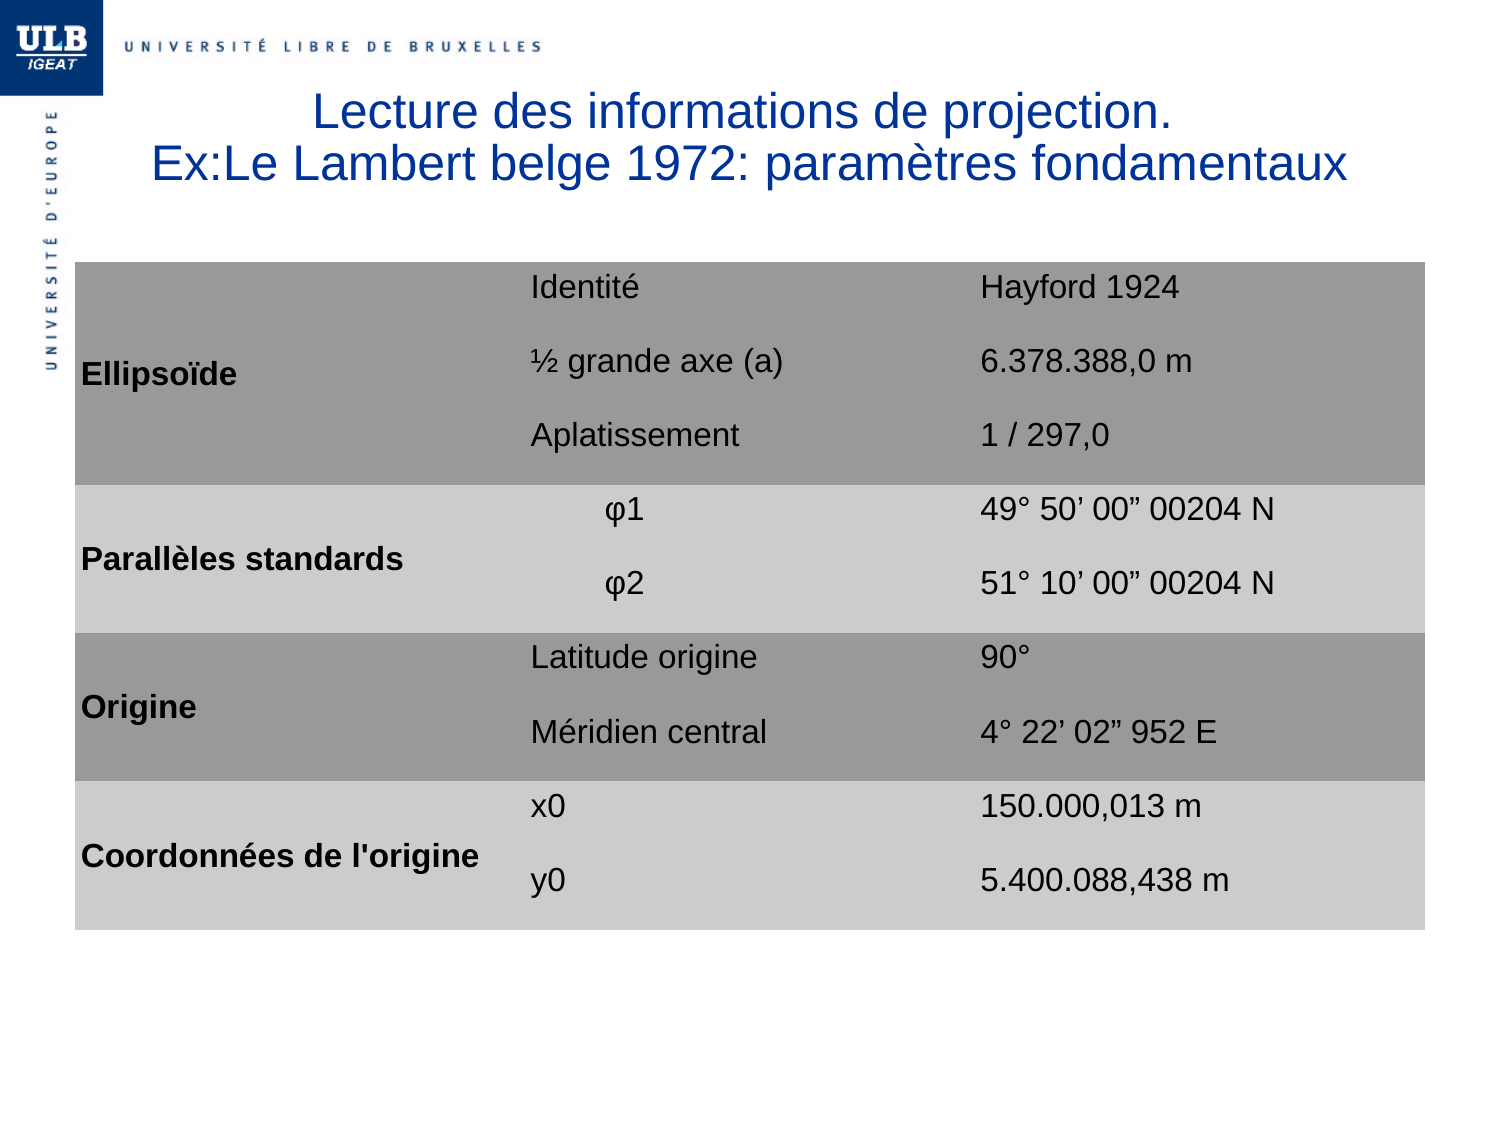

# Lecture des informations de projection. Ex:Le Lambert belge 1972: paramètres fondamentaux
| Ellipsoïde | Identité | Hayford 1924 |
| --- | --- | --- |
| | ½ grande axe (a) | 6.378.388,0 m |
| | Aplatissement | 1 / 297,0 |
| Parallèles standards | φ1 | 49° 50’ 00” 00204 N |
| | φ2 | 51° 10’ 00” 00204 N |
| Origine | Latitude origine | 90° |
| | Méridien central | 4° 22’ 02” 952 E |
| Coordonnées de l'origine | x0 | 150.000,013 m |
| | y0 | 5.400.088,438 m |